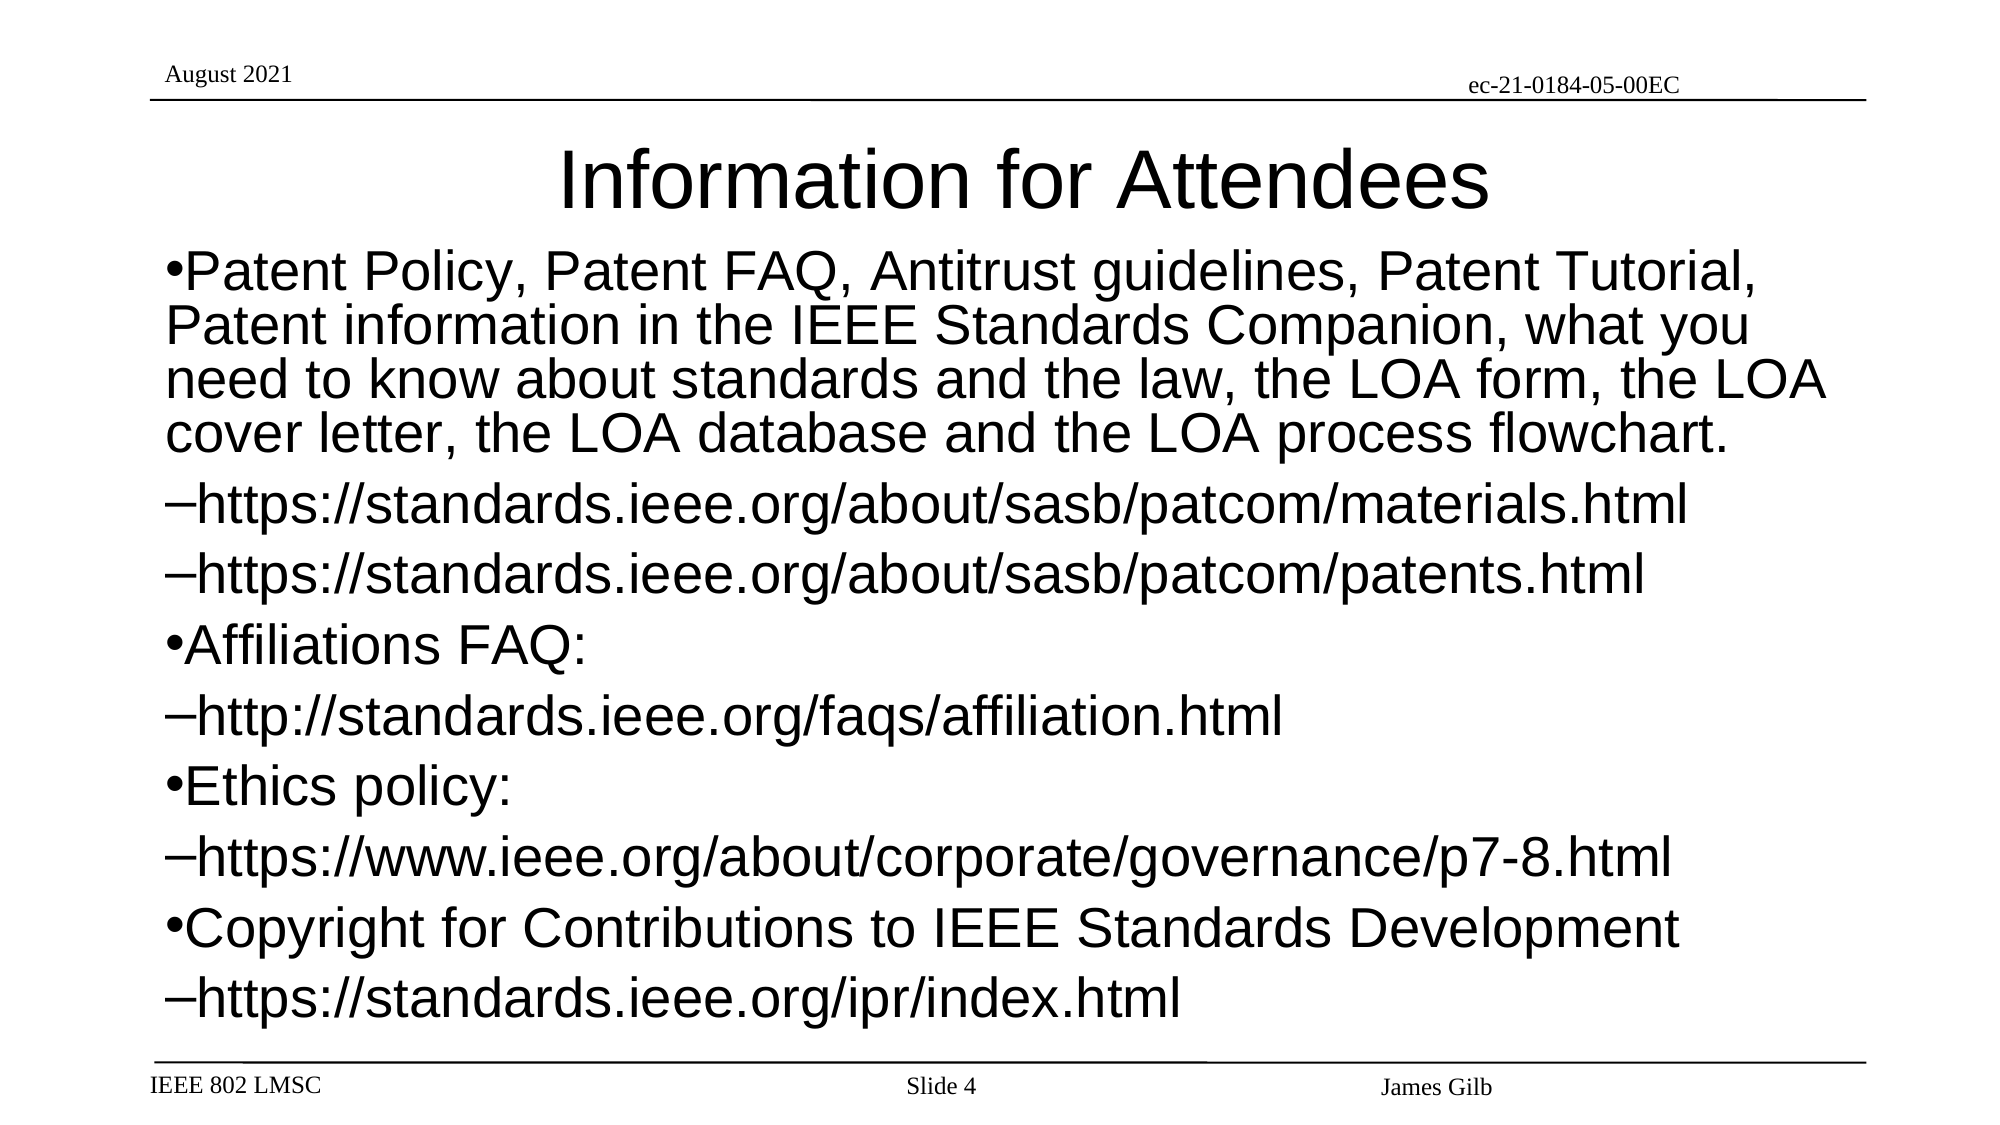

# Information for Attendees
Patent Policy, Patent FAQ, Antitrust guidelines, Patent Tutorial, Patent information in the IEEE Standards Companion, what you need to know about standards and the law, the LOA form, the LOA cover letter, the LOA database and the LOA process flowchart.
https://standards.ieee.org/about/sasb/patcom/materials.html
https://standards.ieee.org/about/sasb/patcom/patents.html
Affiliations FAQ:
http://standards.ieee.org/faqs/affiliation.html
Ethics policy:
https://www.ieee.org/about/corporate/governance/p7-8.html
Copyright for Contributions to IEEE Standards Development
https://standards.ieee.org/ipr/index.html
Slide 4